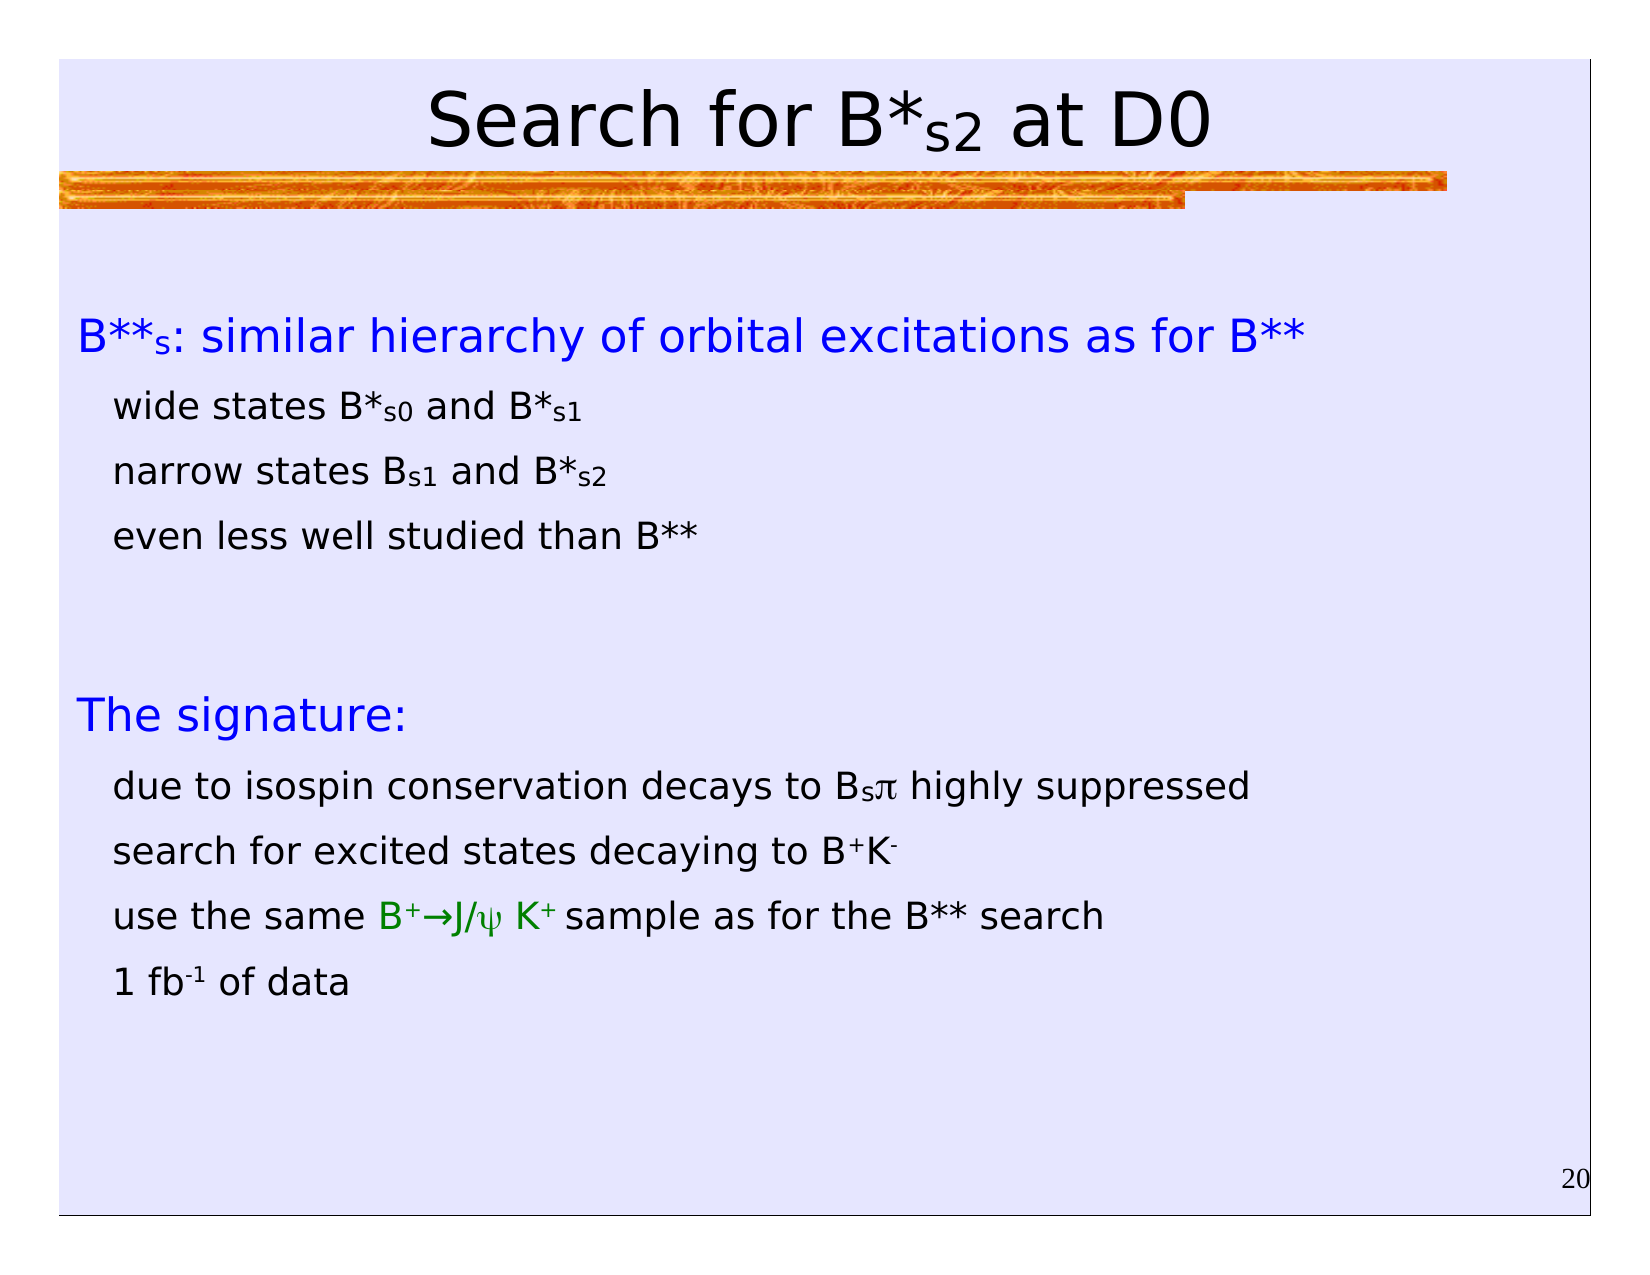

Search for B*s2 at D0
B**s: similar hierarchy of orbital excitations as for B**
wide states B*s0 and B*s1
narrow states Bs1 and B*s2
even less well studied than B**
The signature:
due to isospin conservation decays to Bsp highly suppressed
search for excited states decaying to B+K-
use the same B+→J/y K+ sample as for the B** search
1 fb-1 of data
20